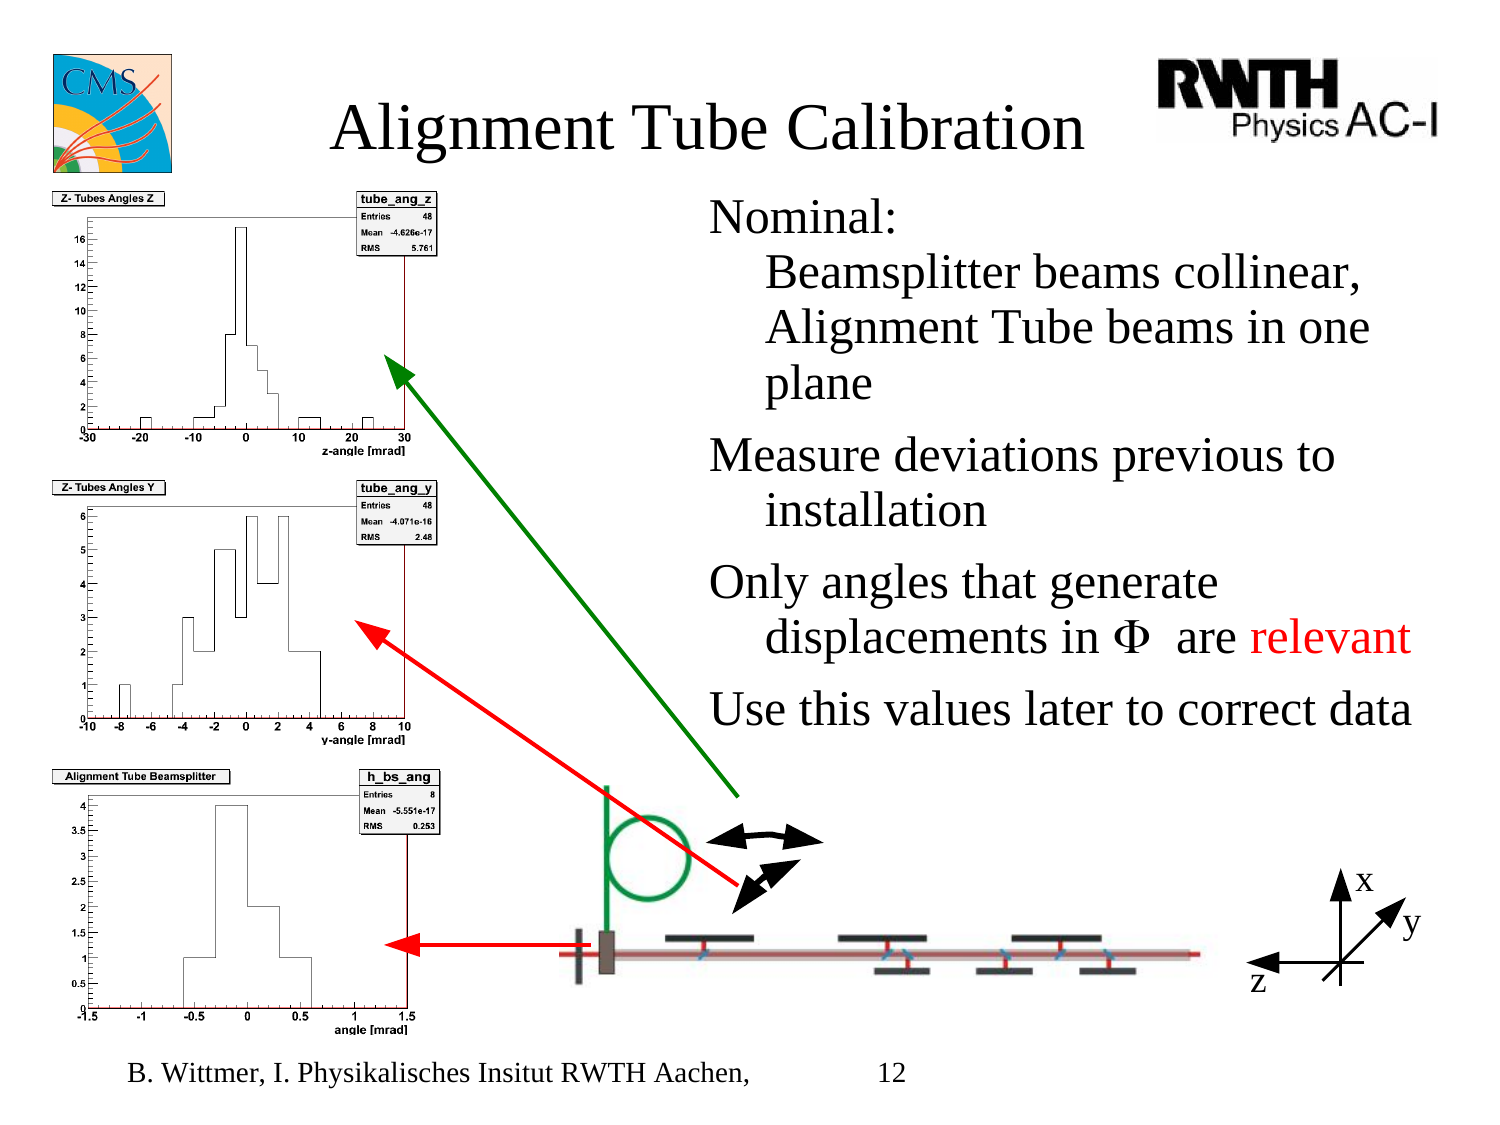

# Alignment Tube Calibration
Nominal:
Beamsplitter beams collinear, Alignment Tube beams in one plane
Measure deviations previous to installation
Only angles that generate displacements in F are relevant
Use this values later to correct data
x
y
z